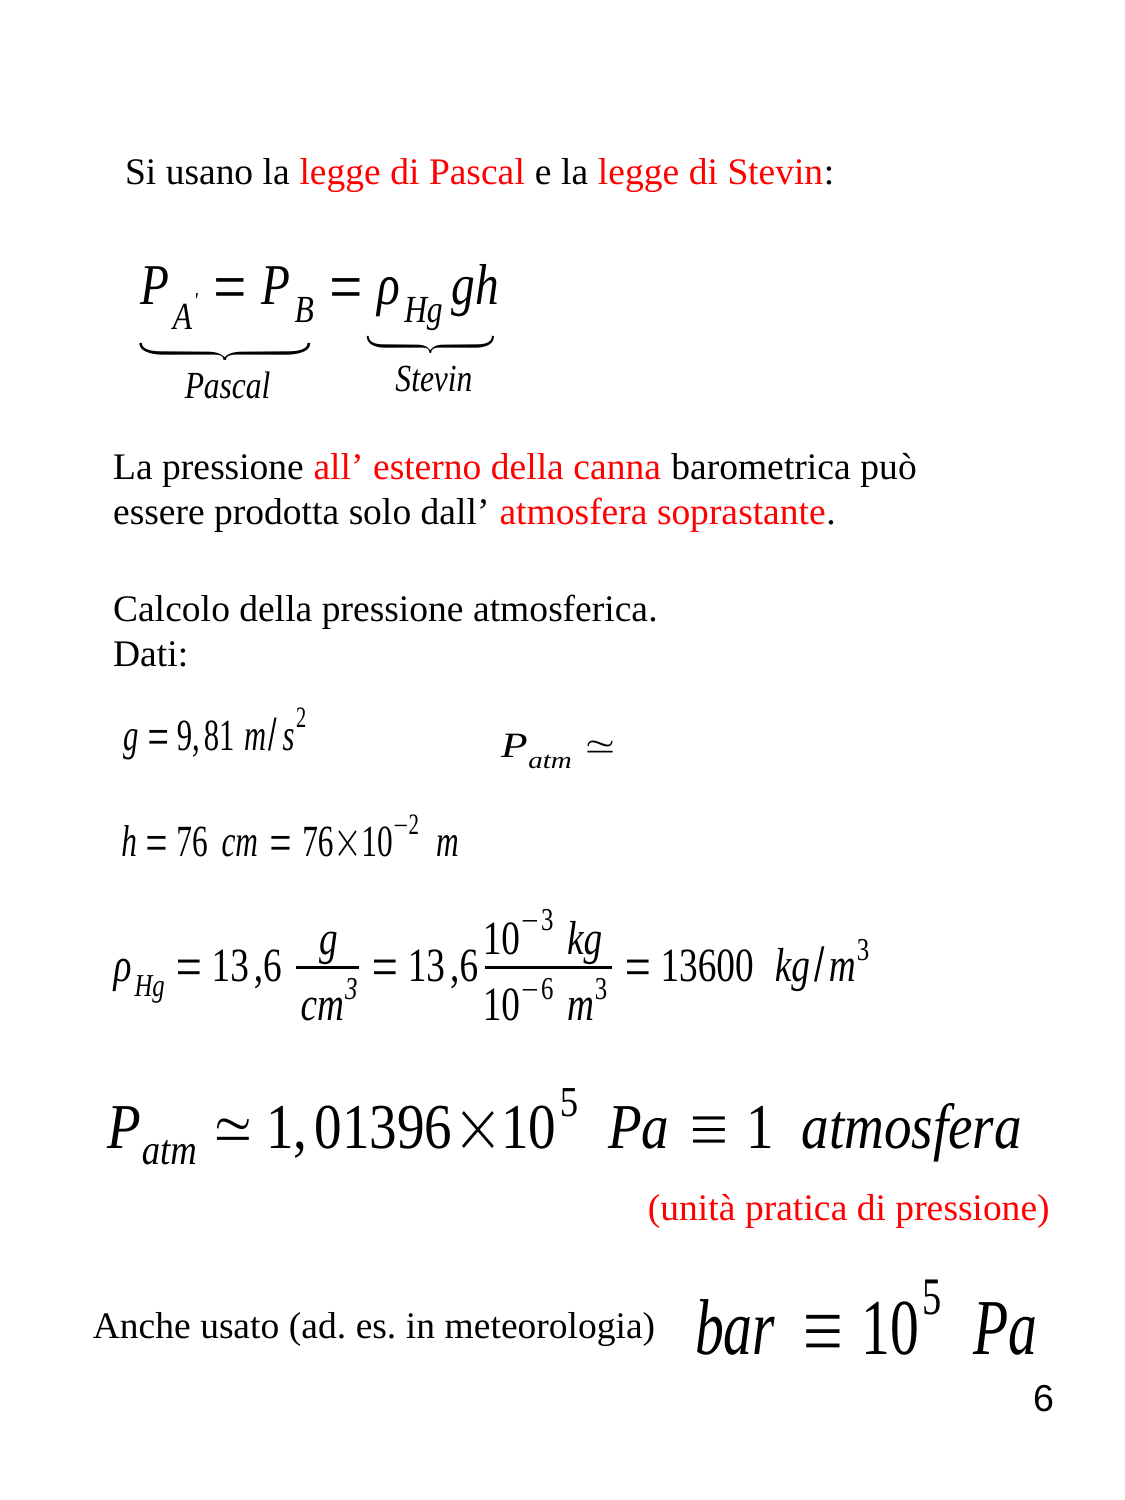

Si usano la legge di Pascal e la legge di Stevin:
La pressione all’ esterno della canna barometrica può
essere prodotta solo dall’ atmosfera soprastante.
Calcolo della pressione atmosferica.
Dati:
(unità pratica di pressione)
Anche usato (ad. es. in meteorologia)
P6 Statica dei Fluidi
6